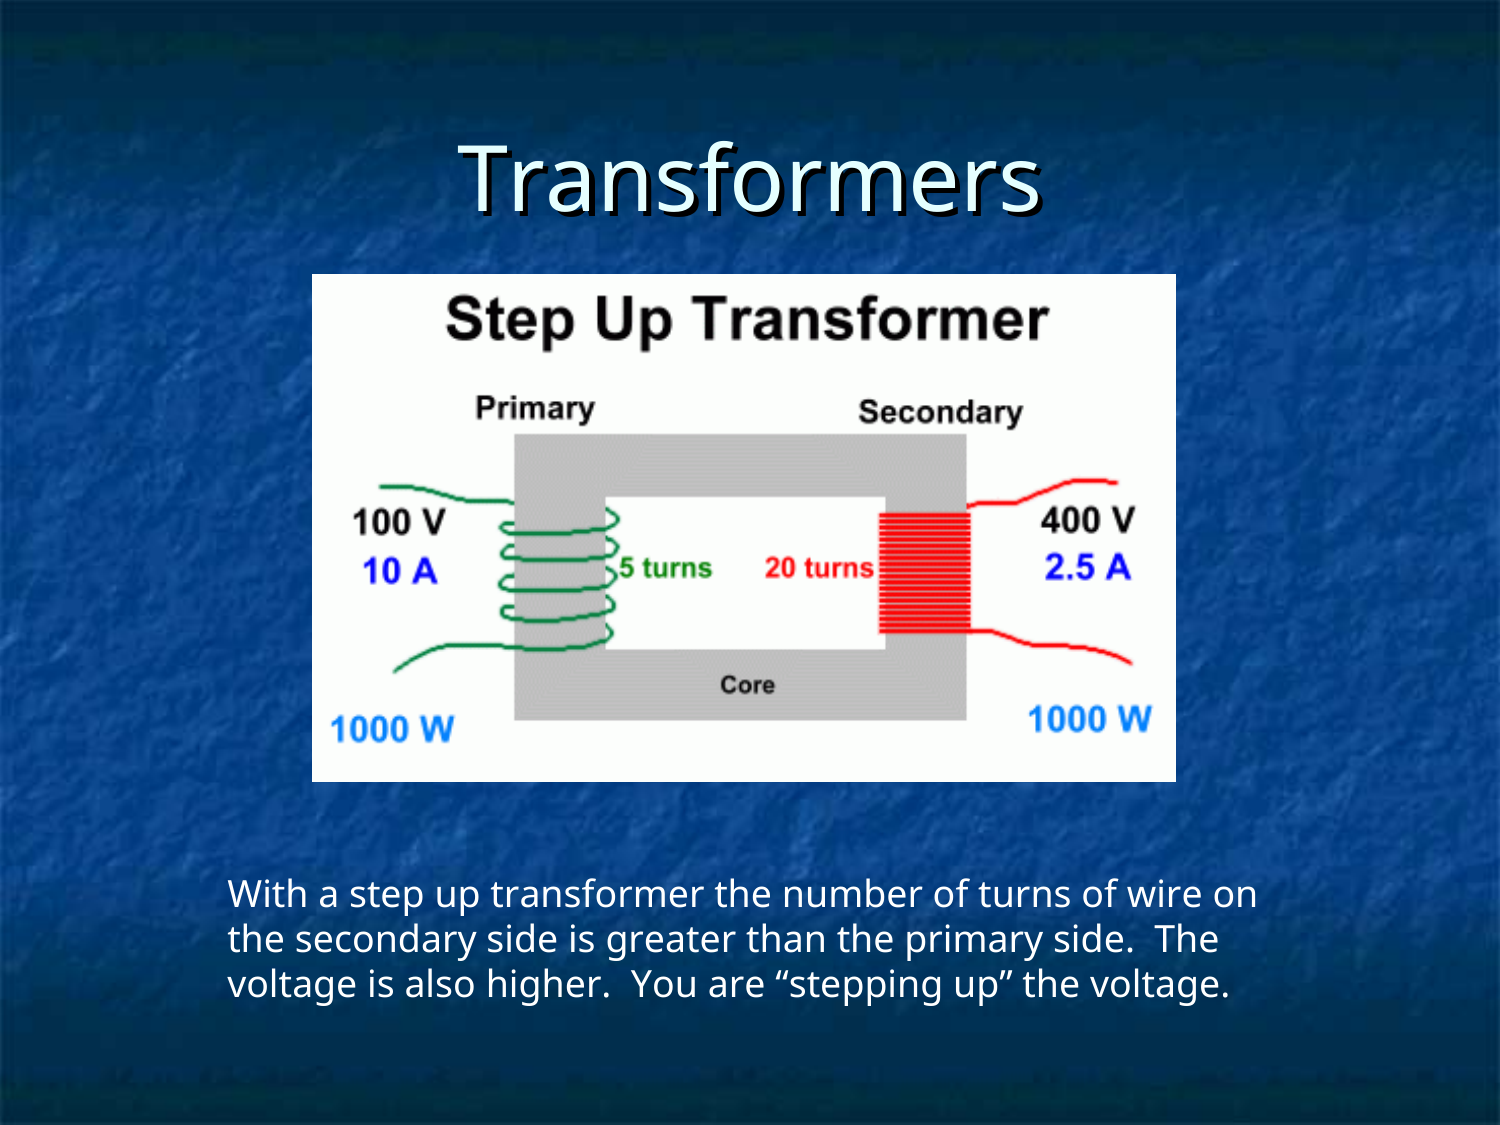

# Transformers
With a step up transformer the number of turns of wire on the secondary side is greater than the primary side. The voltage is also higher. You are “stepping up” the voltage.